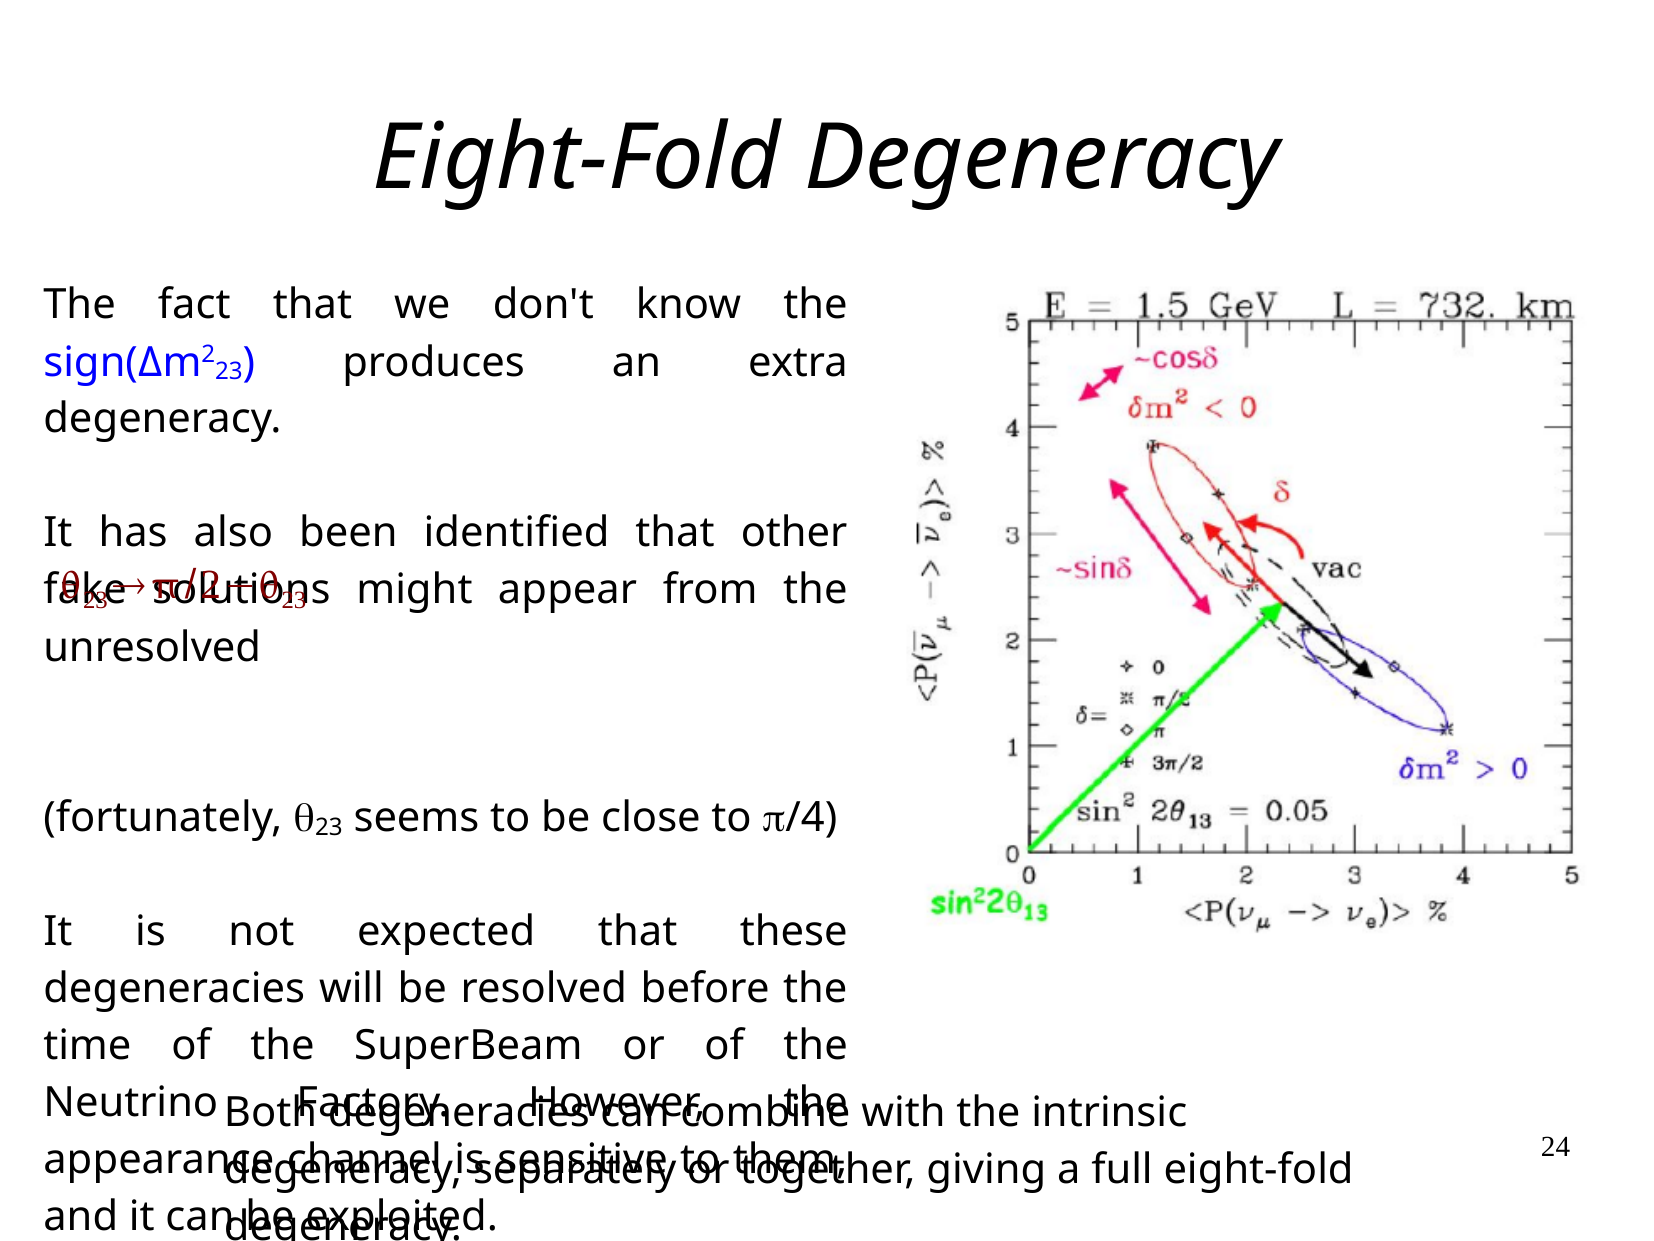

# Eight-Fold Degeneracy
The fact that we don't know the sign(Δm223) produces an extra degeneracy.
It has also been identified that other fake solutions might appear from the unresolved
(fortunately, q23 seems to be close to p/4)
It is not expected that these degeneracies will be resolved before the time of the SuperBeam or of the Neutrino Factory. However, the appearance channel is sensitive to them, and it can be exploited.
Both degeneracies can combine with the intrinsic degeneracy, separately or together, giving a full eight-fold degeneracy.
24